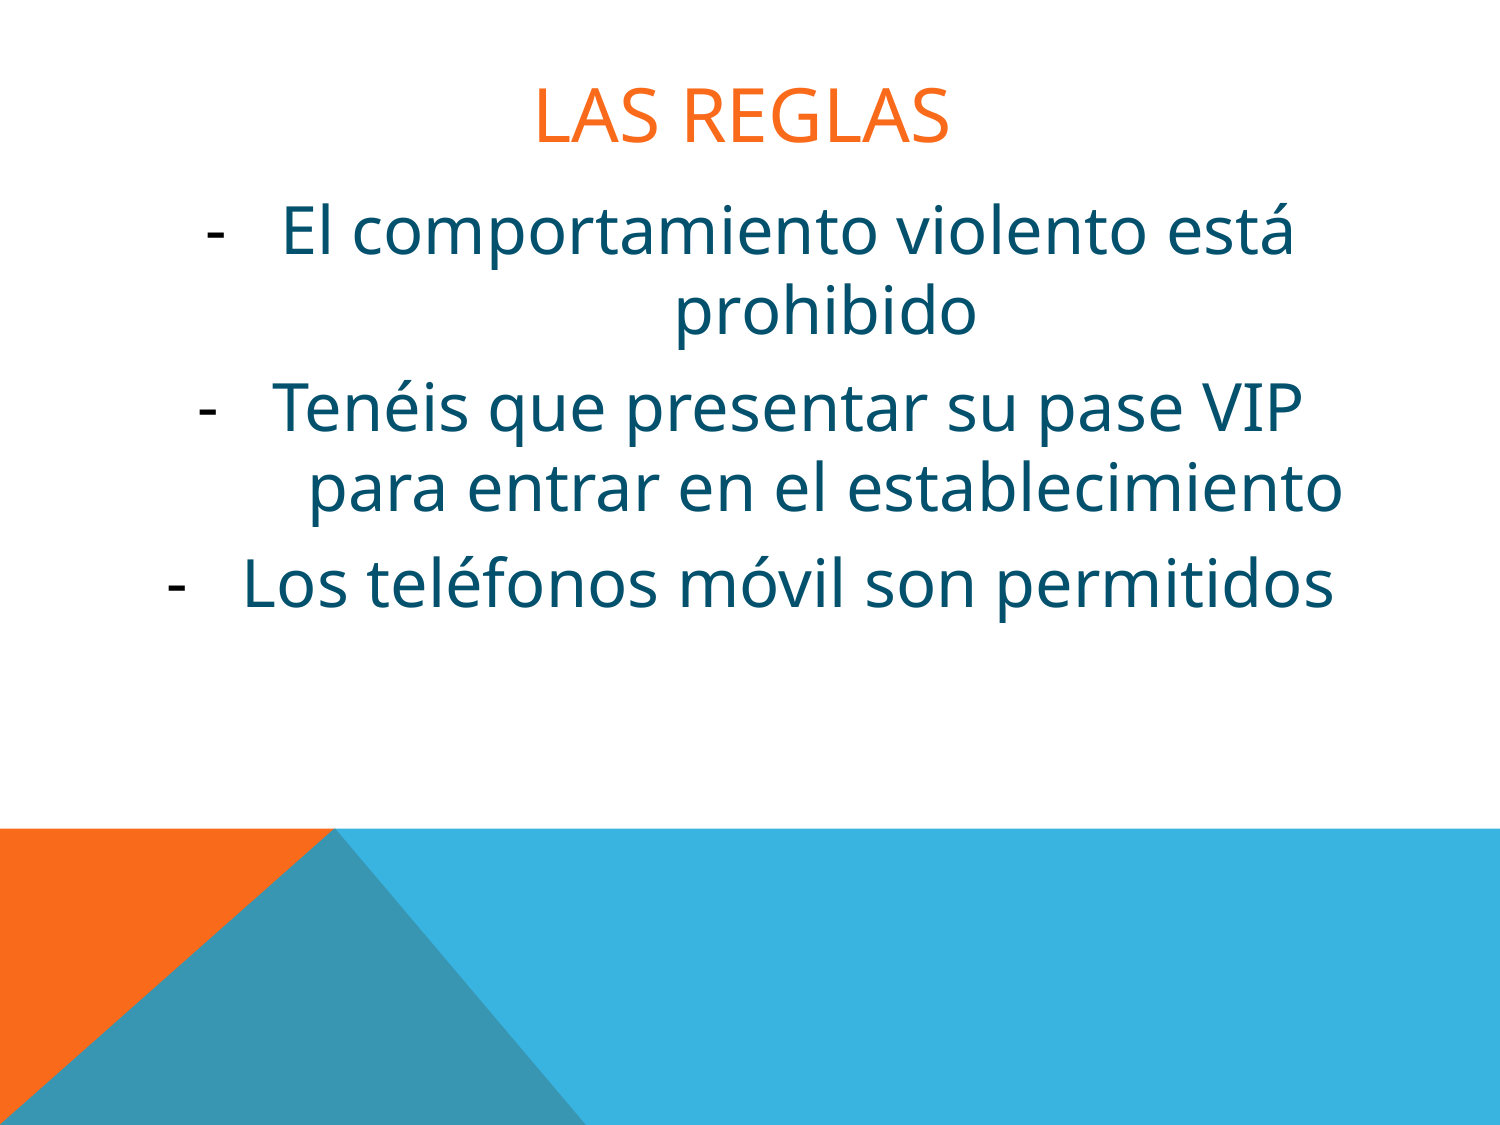

# LAS REGLAS
El comportamiento violento está prohibido
Tenéis que presentar su pase VIP para entrar en el establecimiento
Los teléfonos móvil son permitidos